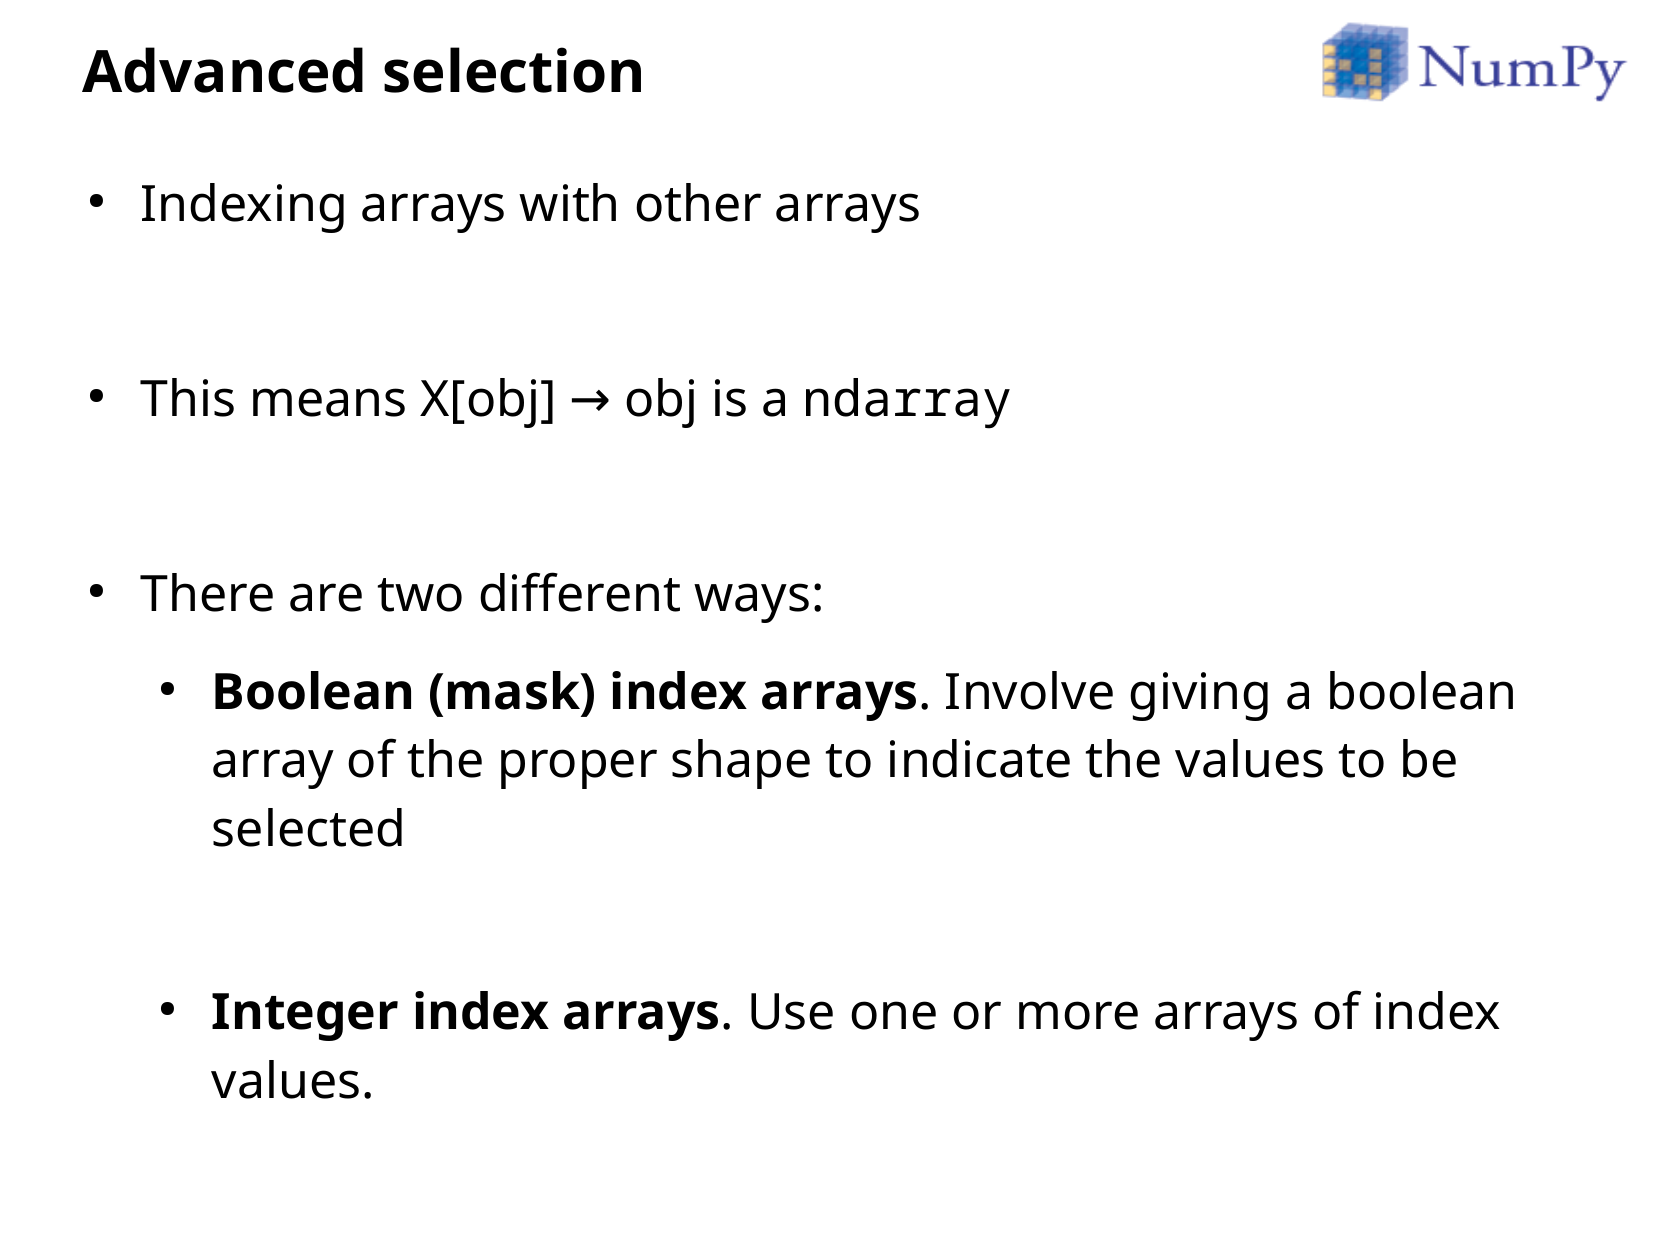

# Advanced selection
Indexing arrays with other arrays
This means X[obj] → obj is a ndarray
There are two different ways:
Boolean (mask) index arrays. Involve giving a boolean array of the proper shape to indicate the values to be selected
Integer index arrays. Use one or more arrays of index values.